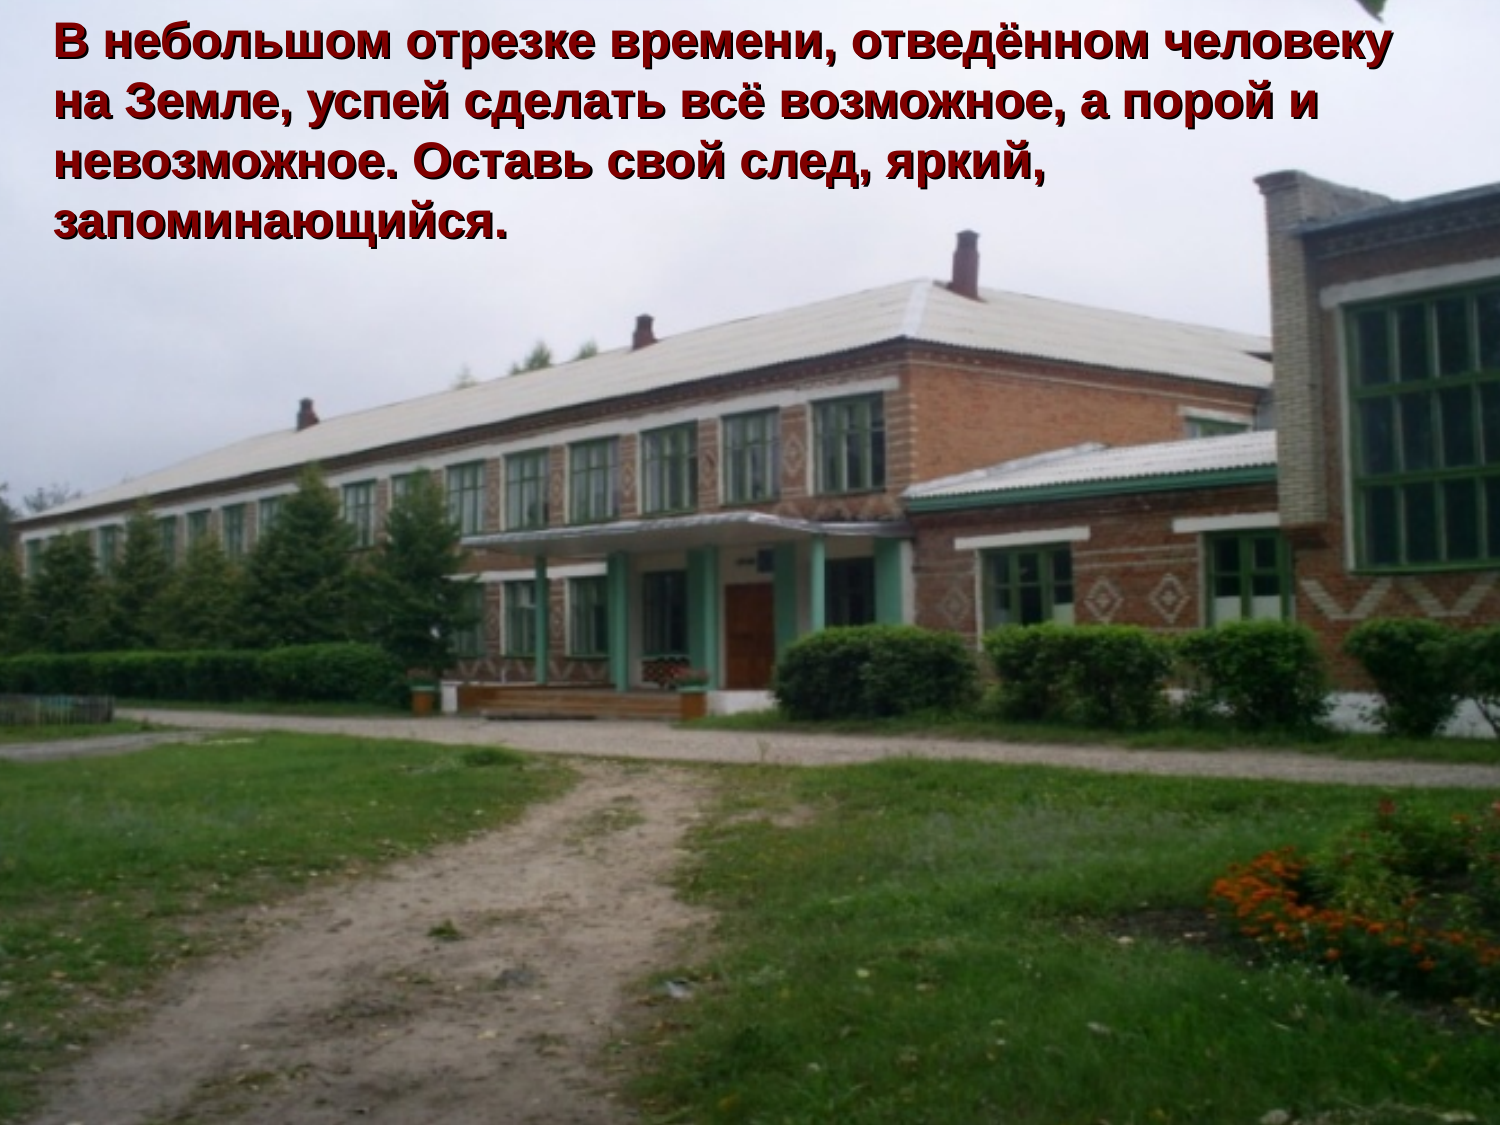

В небольшом отрезке времени, отведённом человеку на Земле, успей сделать всё возможное, а порой и невозможное. Оставь свой след, яркий, запоминающийся.